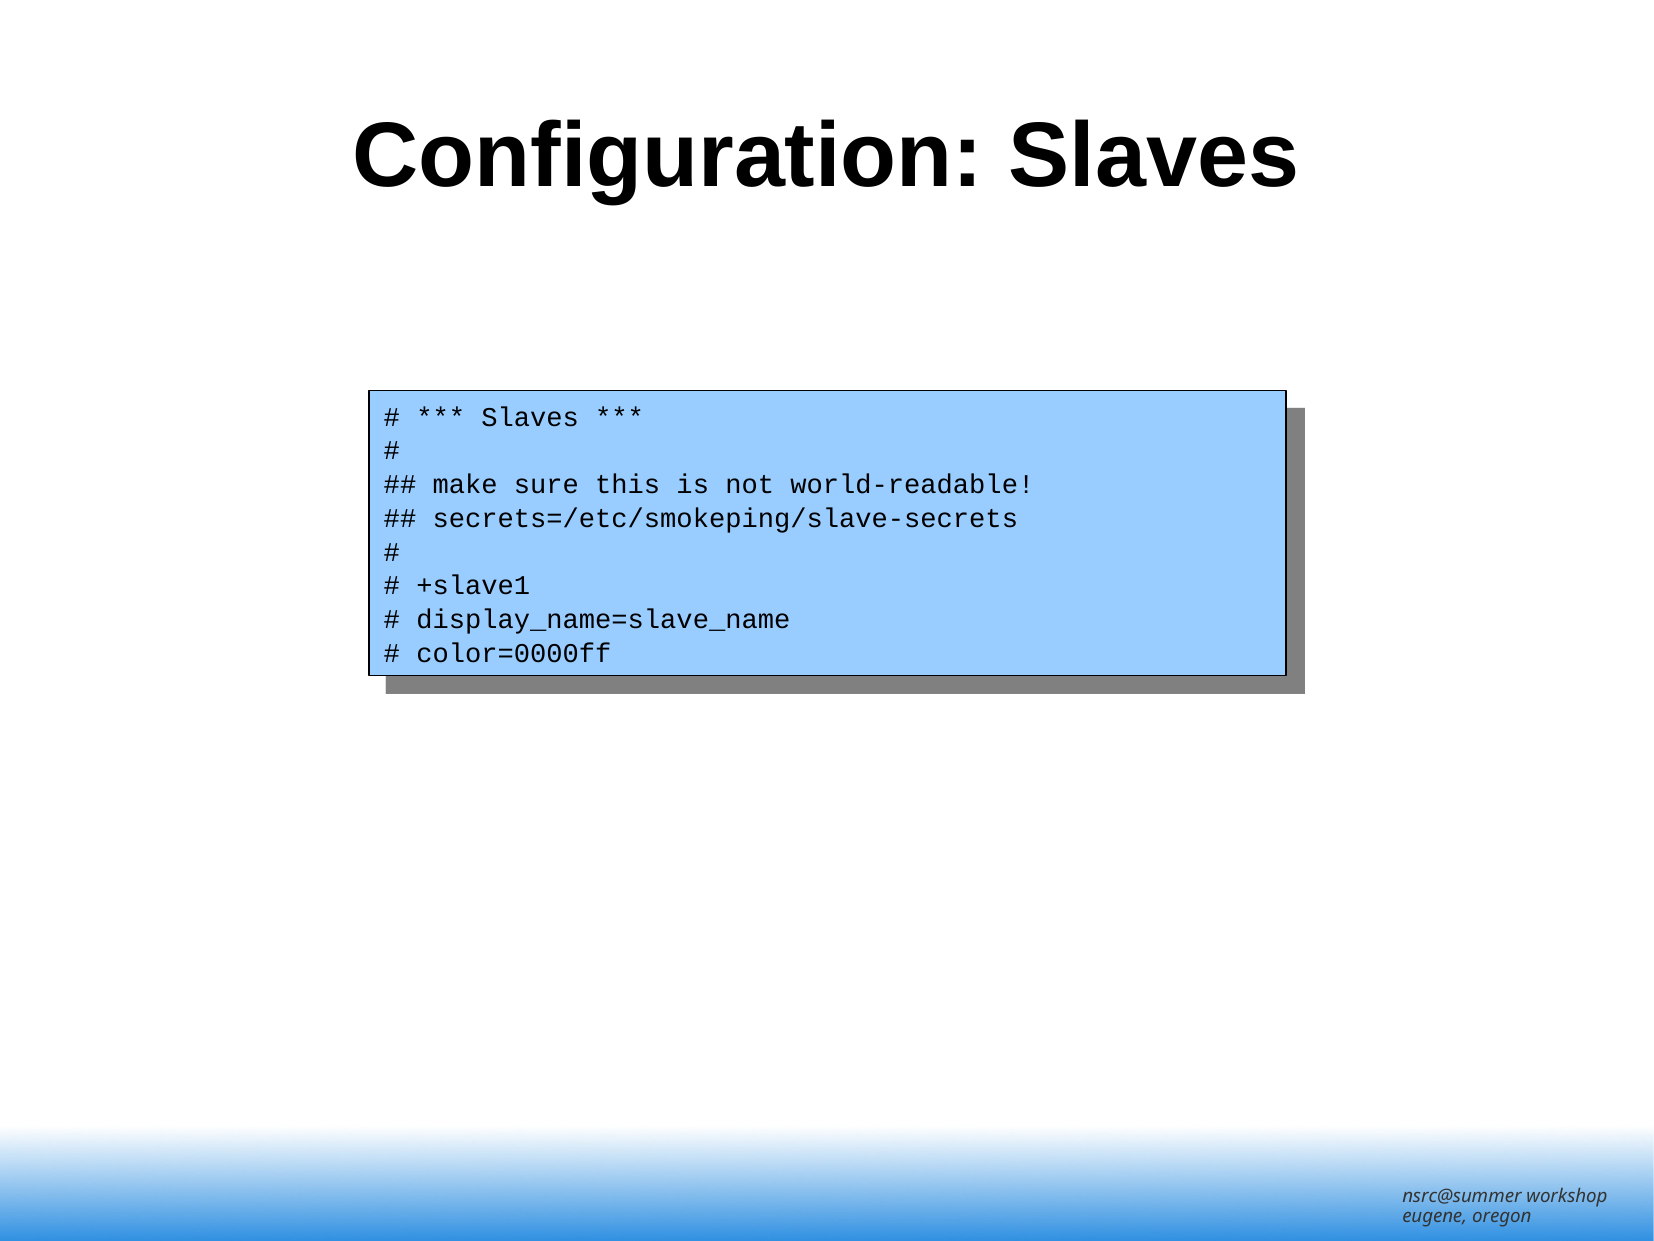

# Configuration: Slaves
# *** Slaves ***
#
## make sure this is not world-readable!
## secrets=/etc/smokeping/slave-secrets
#
# +slave1
# display_name=slave_name
# color=0000ff